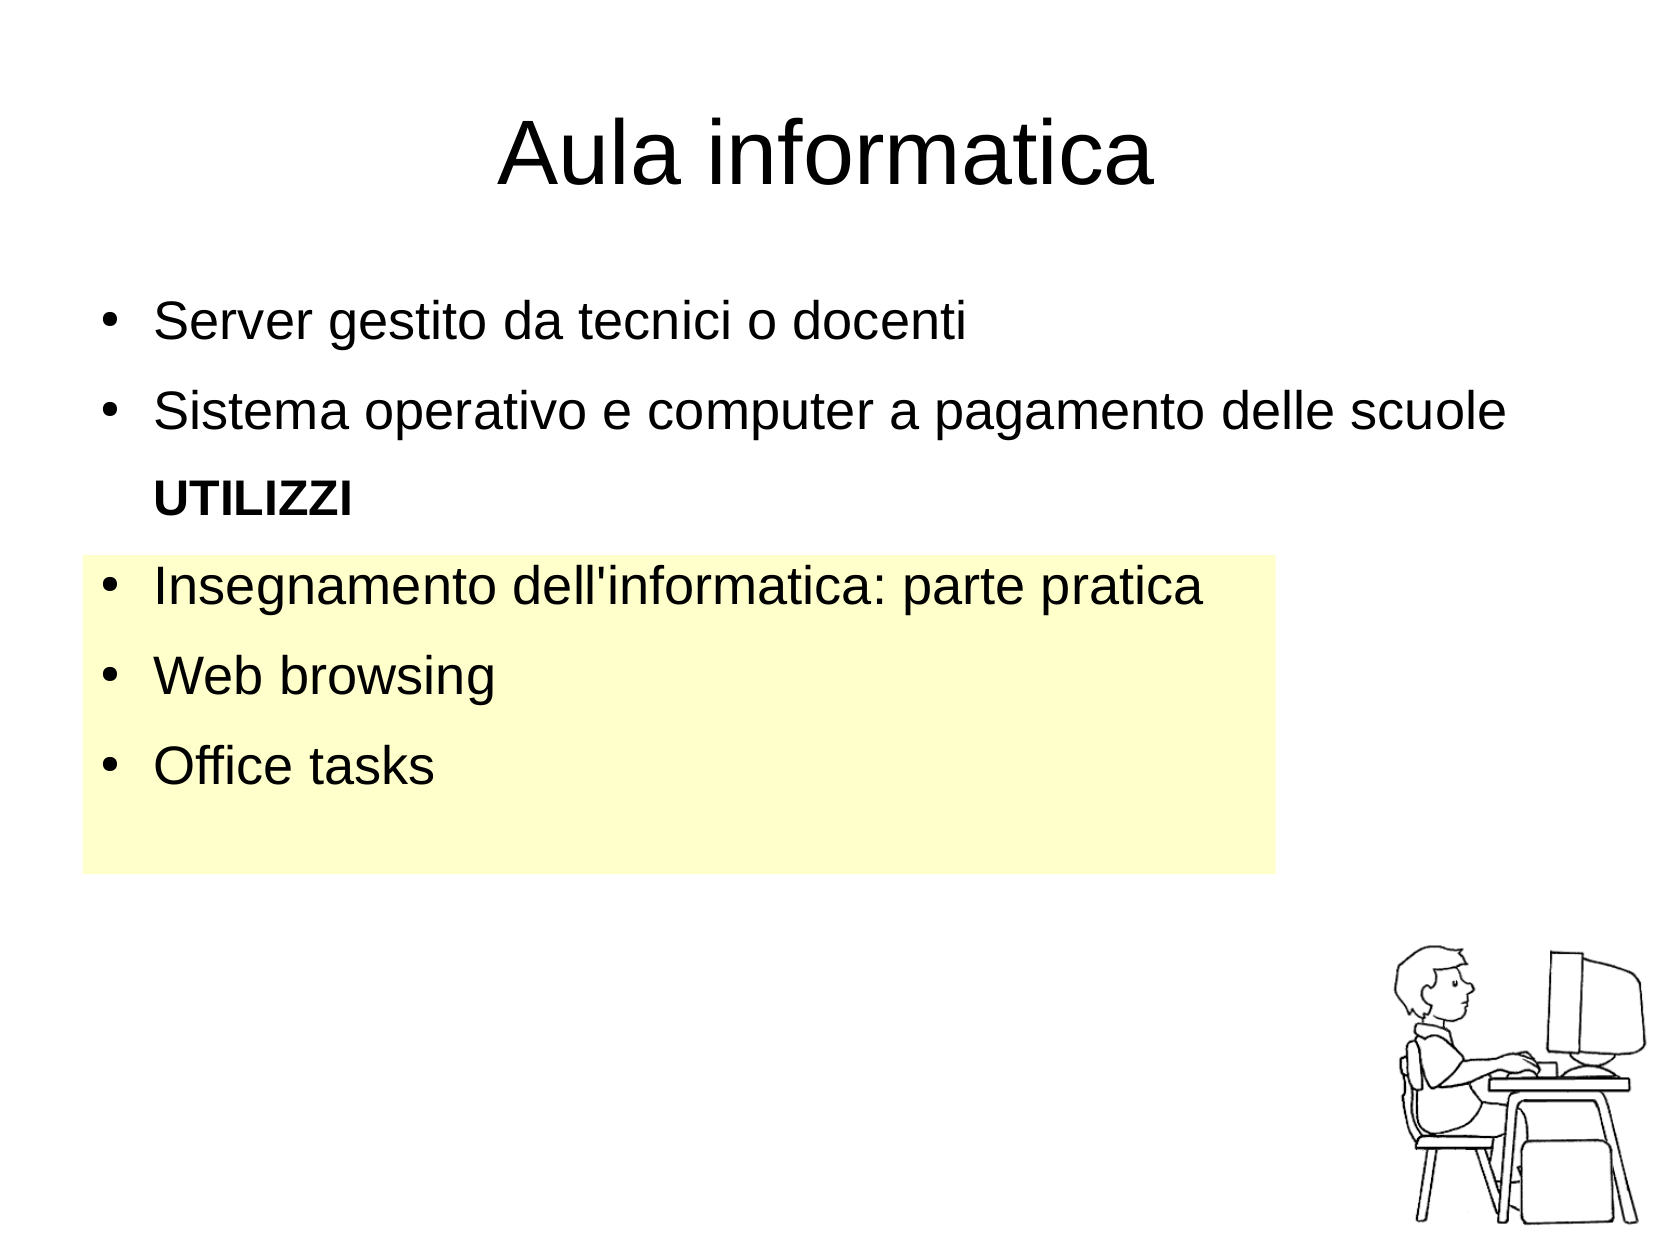

# Aula informatica
Server gestito da tecnici o docenti
Sistema operativo e computer a pagamento delle scuole
UTILIZZI
Insegnamento dell'informatica: parte pratica
Web browsing
Office tasks